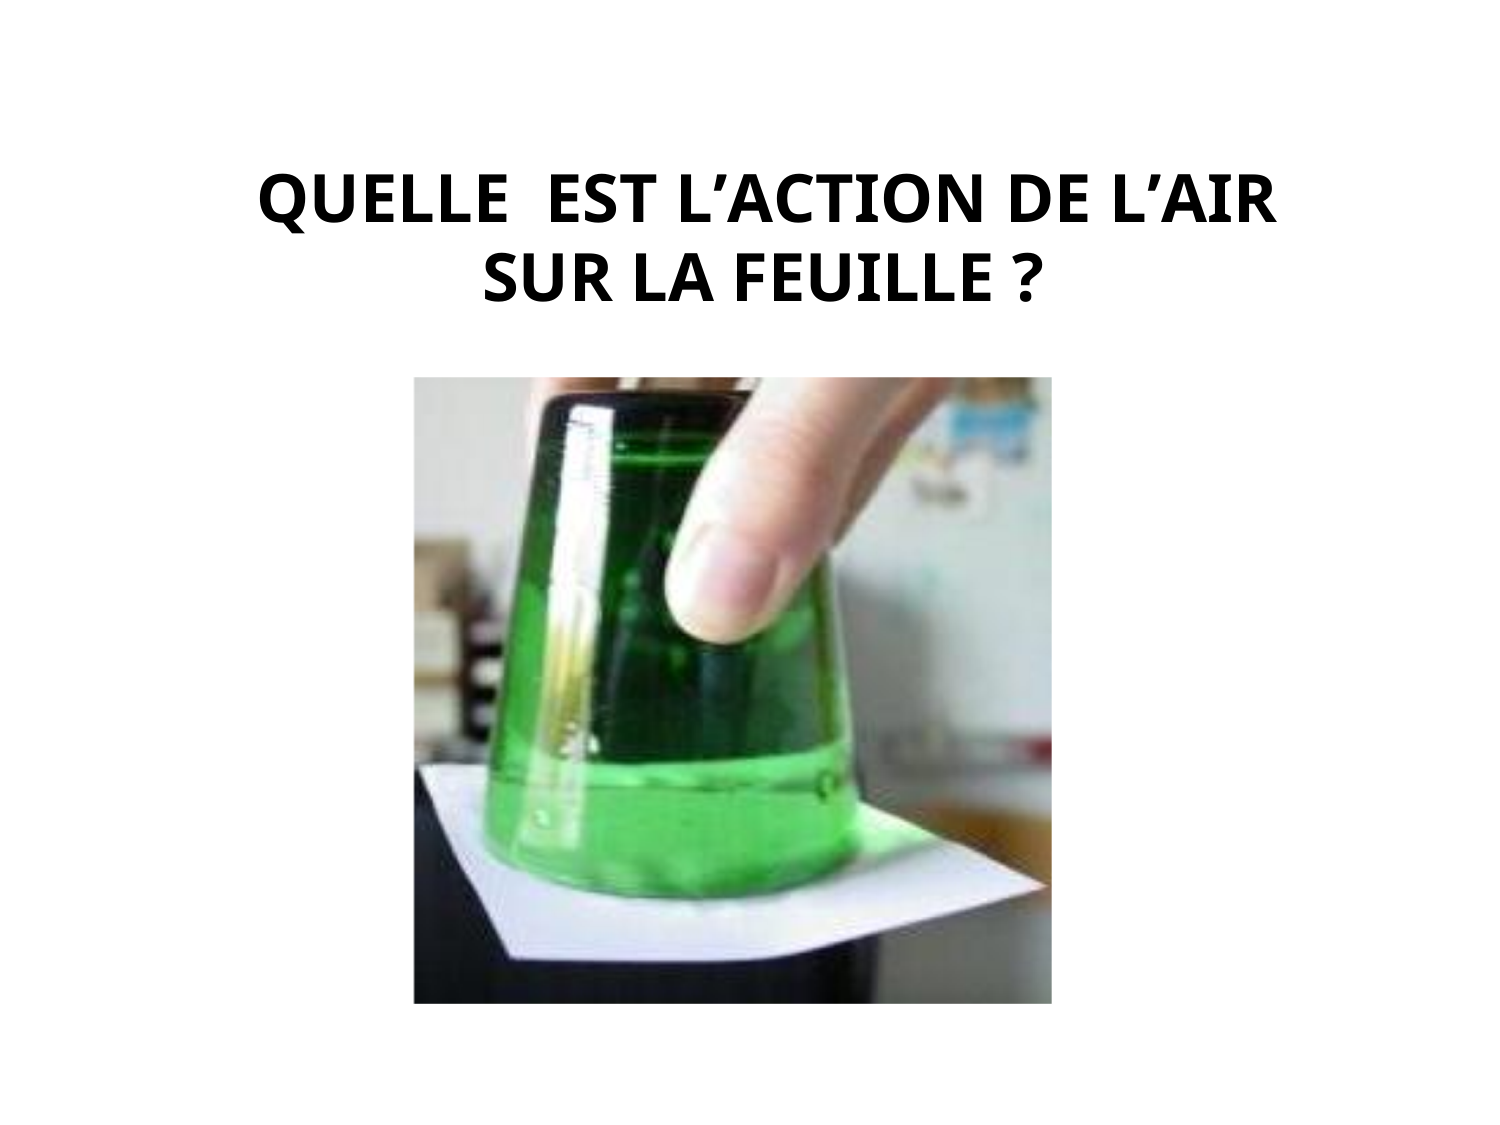

# QUELLE EST L’ACTION DE L’AIR SUR LA FEUILLE ?